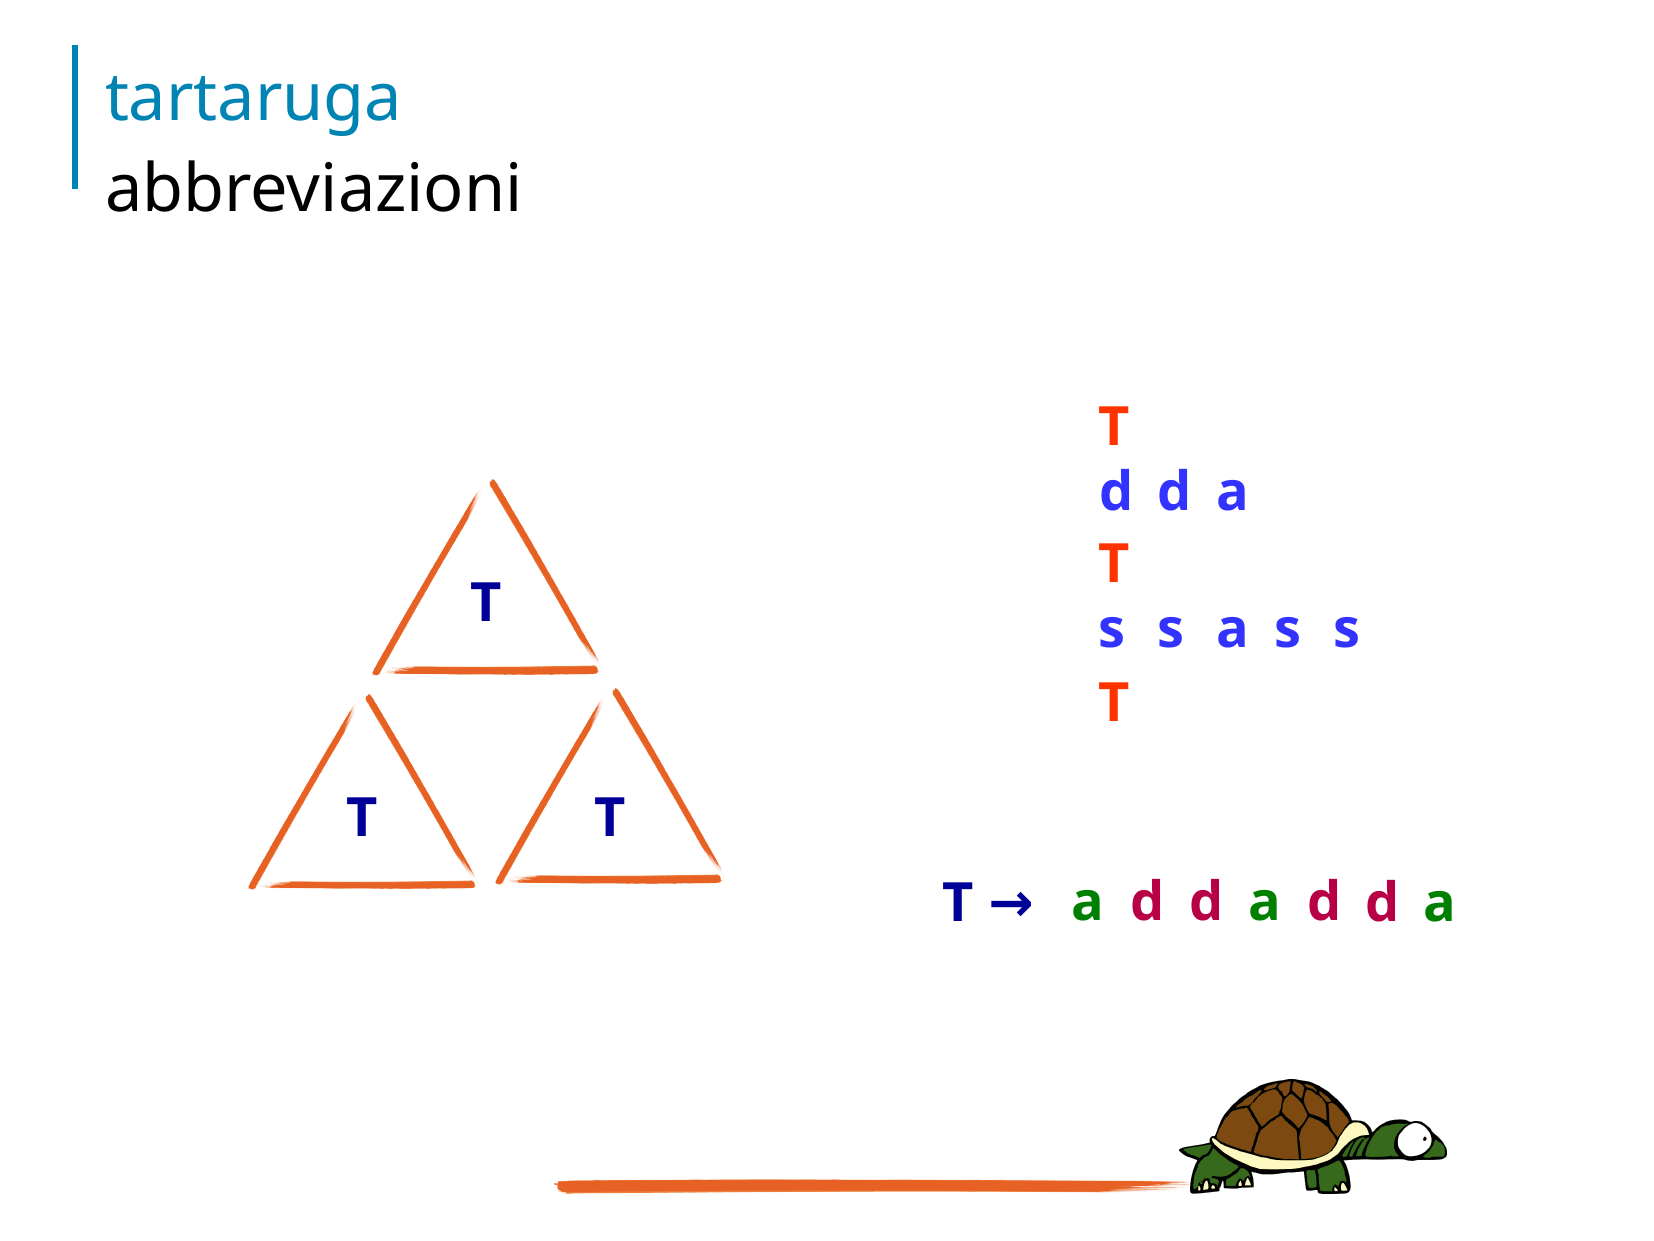

# tartaruga abbreviazioni
T
d
d
a
T
T
T
T
s
s
a
s
s
T
a
d
d
a
d
d
a
T →